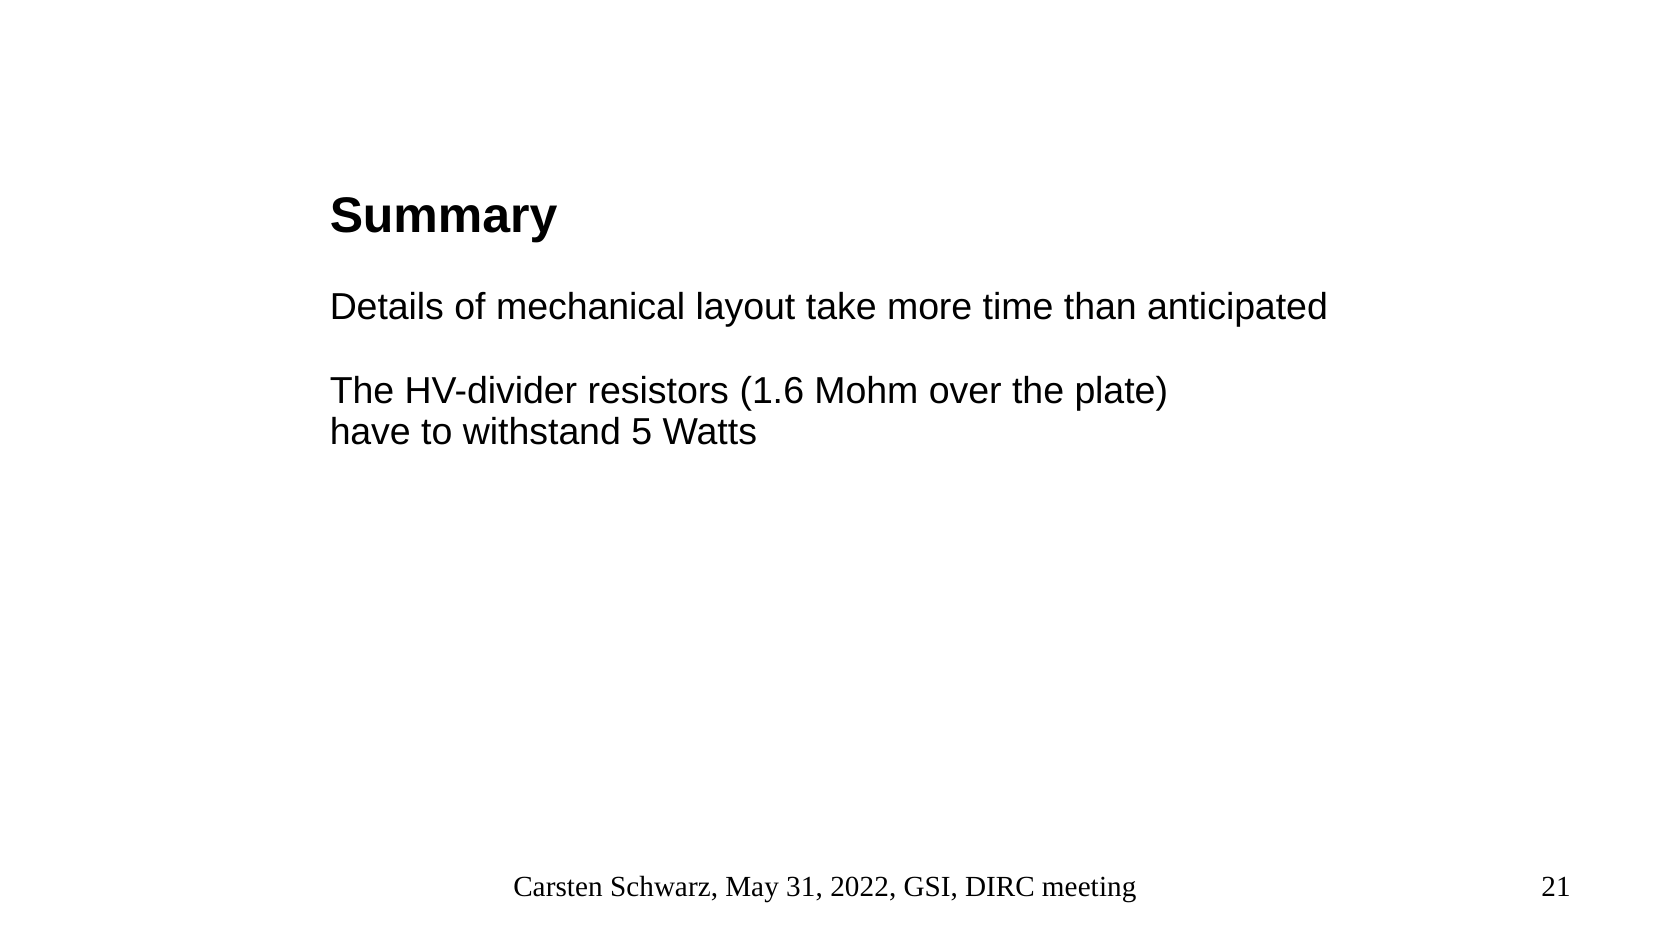

Summary
Details of mechanical layout take more time than anticipated
The HV-divider resistors (1.6 Mohm over the plate)
have to withstand 5 Watts
21